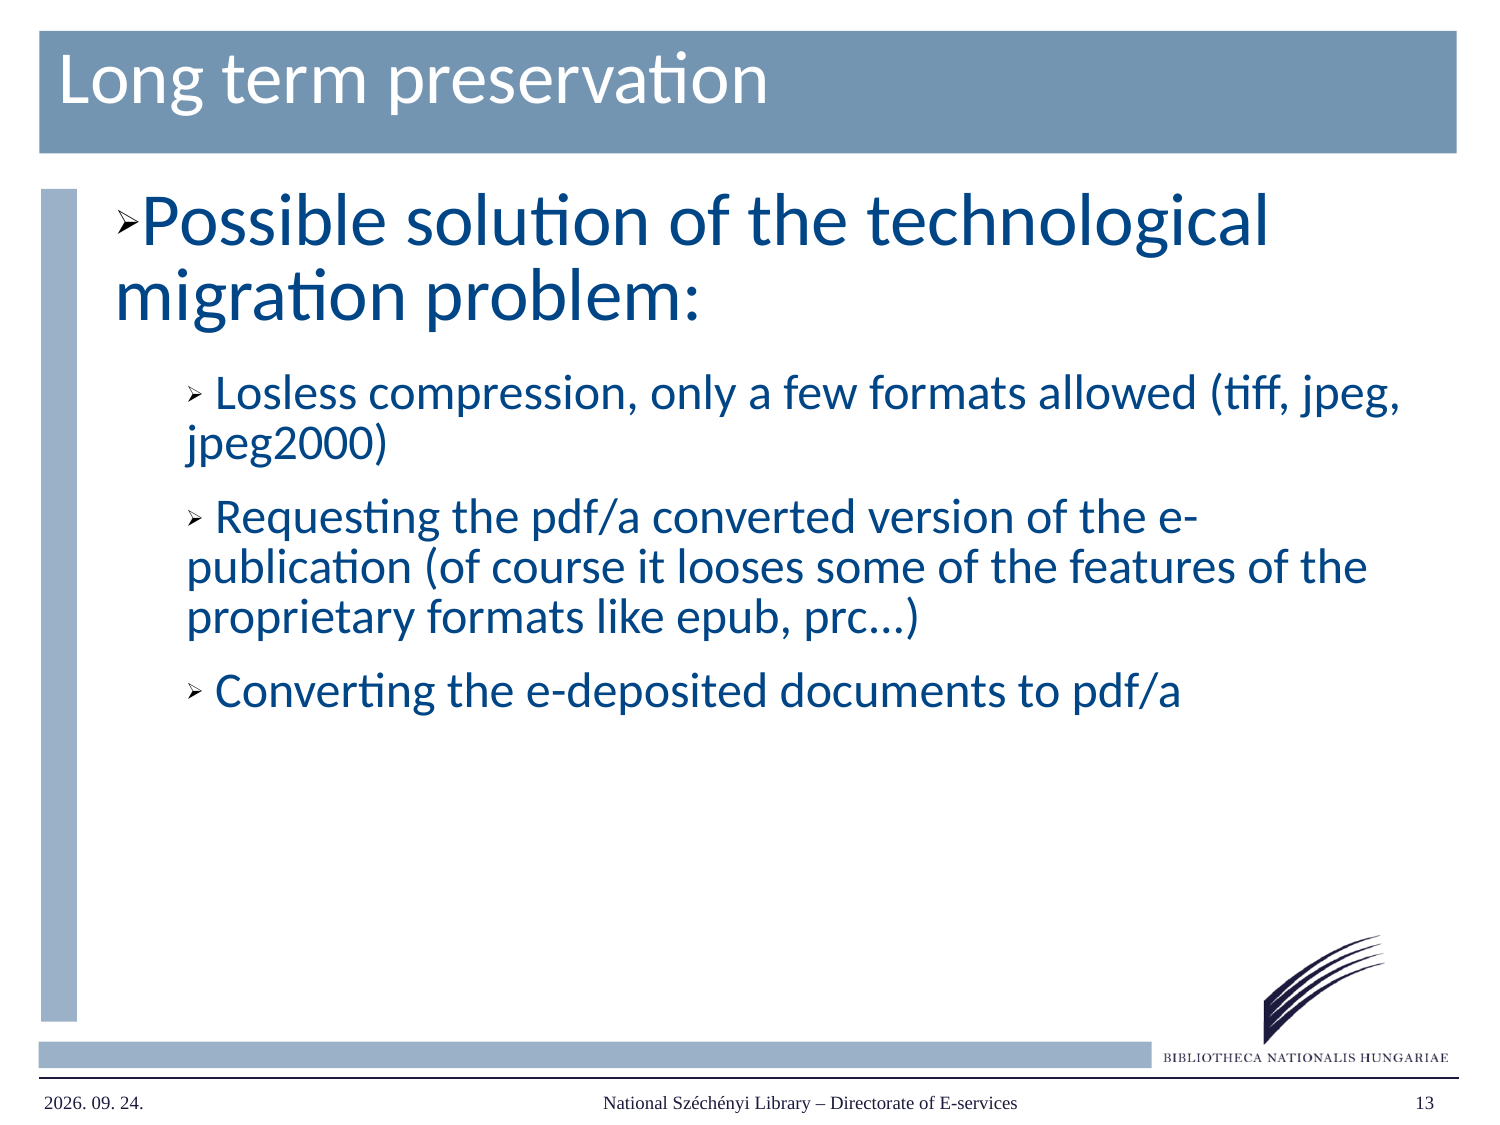

# Long term preservation
Possible solution of the technological migration problem:
 Losless compression, only a few formats allowed (tiff, jpeg, jpeg2000)
 Requesting the pdf/a converted version of the e-publication (of course it looses some of the features of the proprietary formats like epub, prc...)
 Converting the e-deposited documents to pdf/a